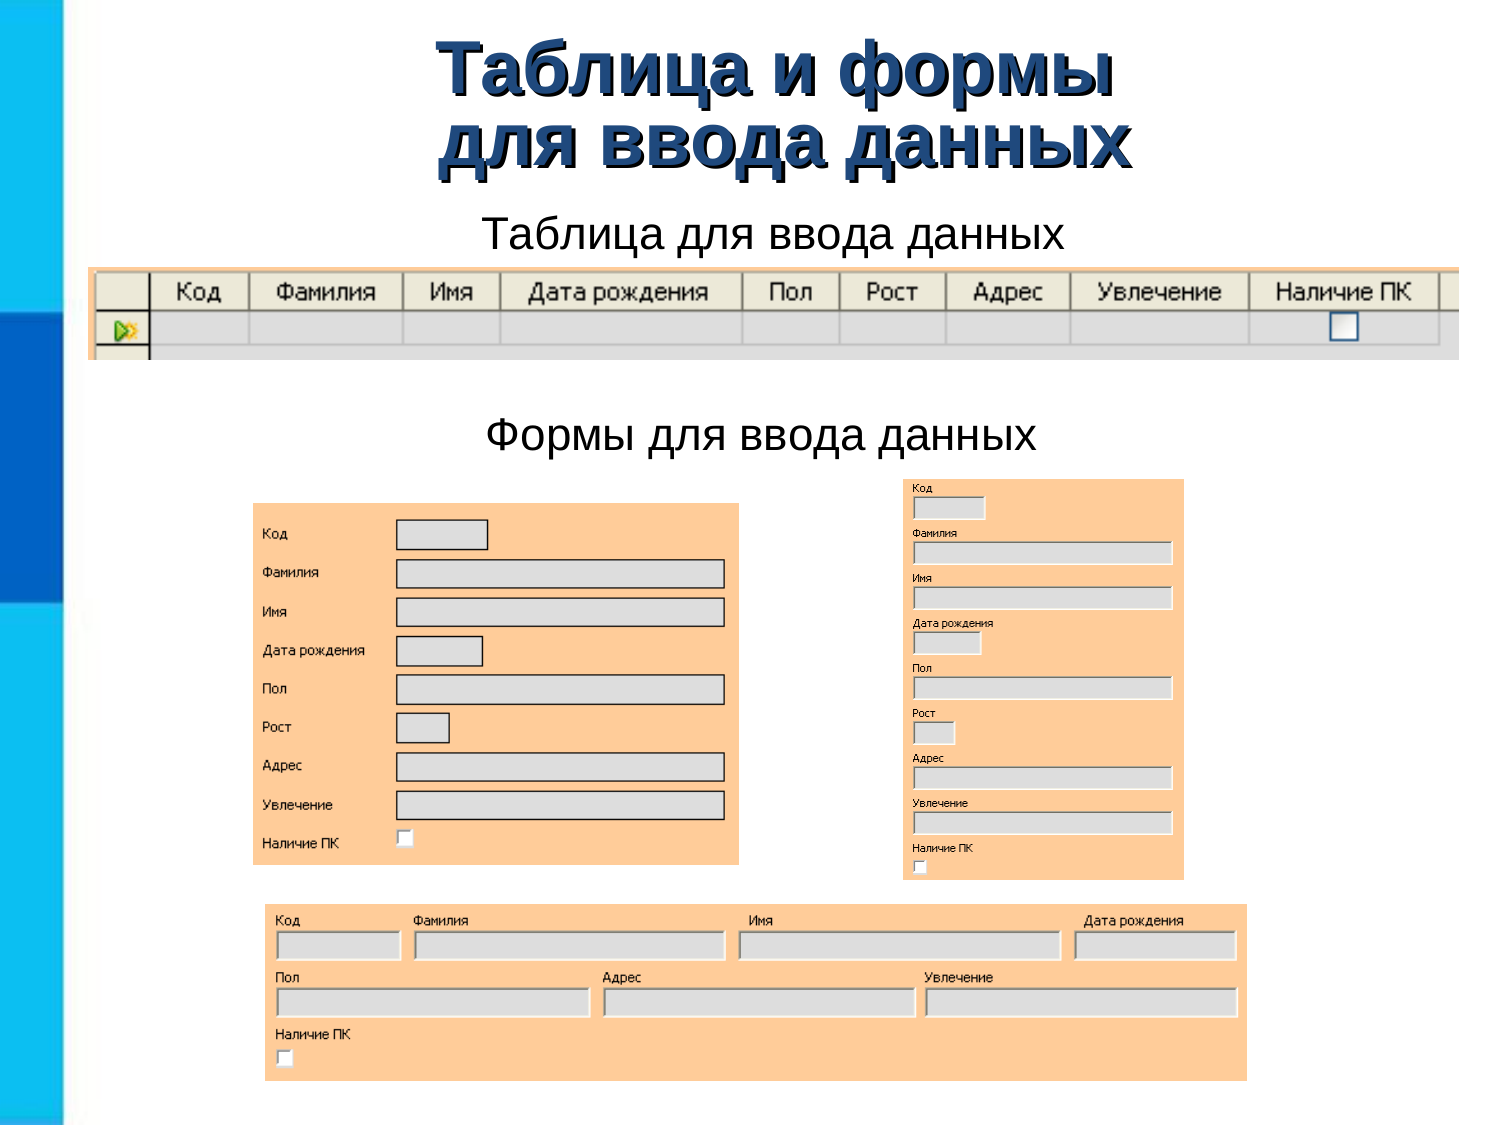

Таблица и формы
для ввода данных
Таблица для ввода данных
Формы для ввода данных